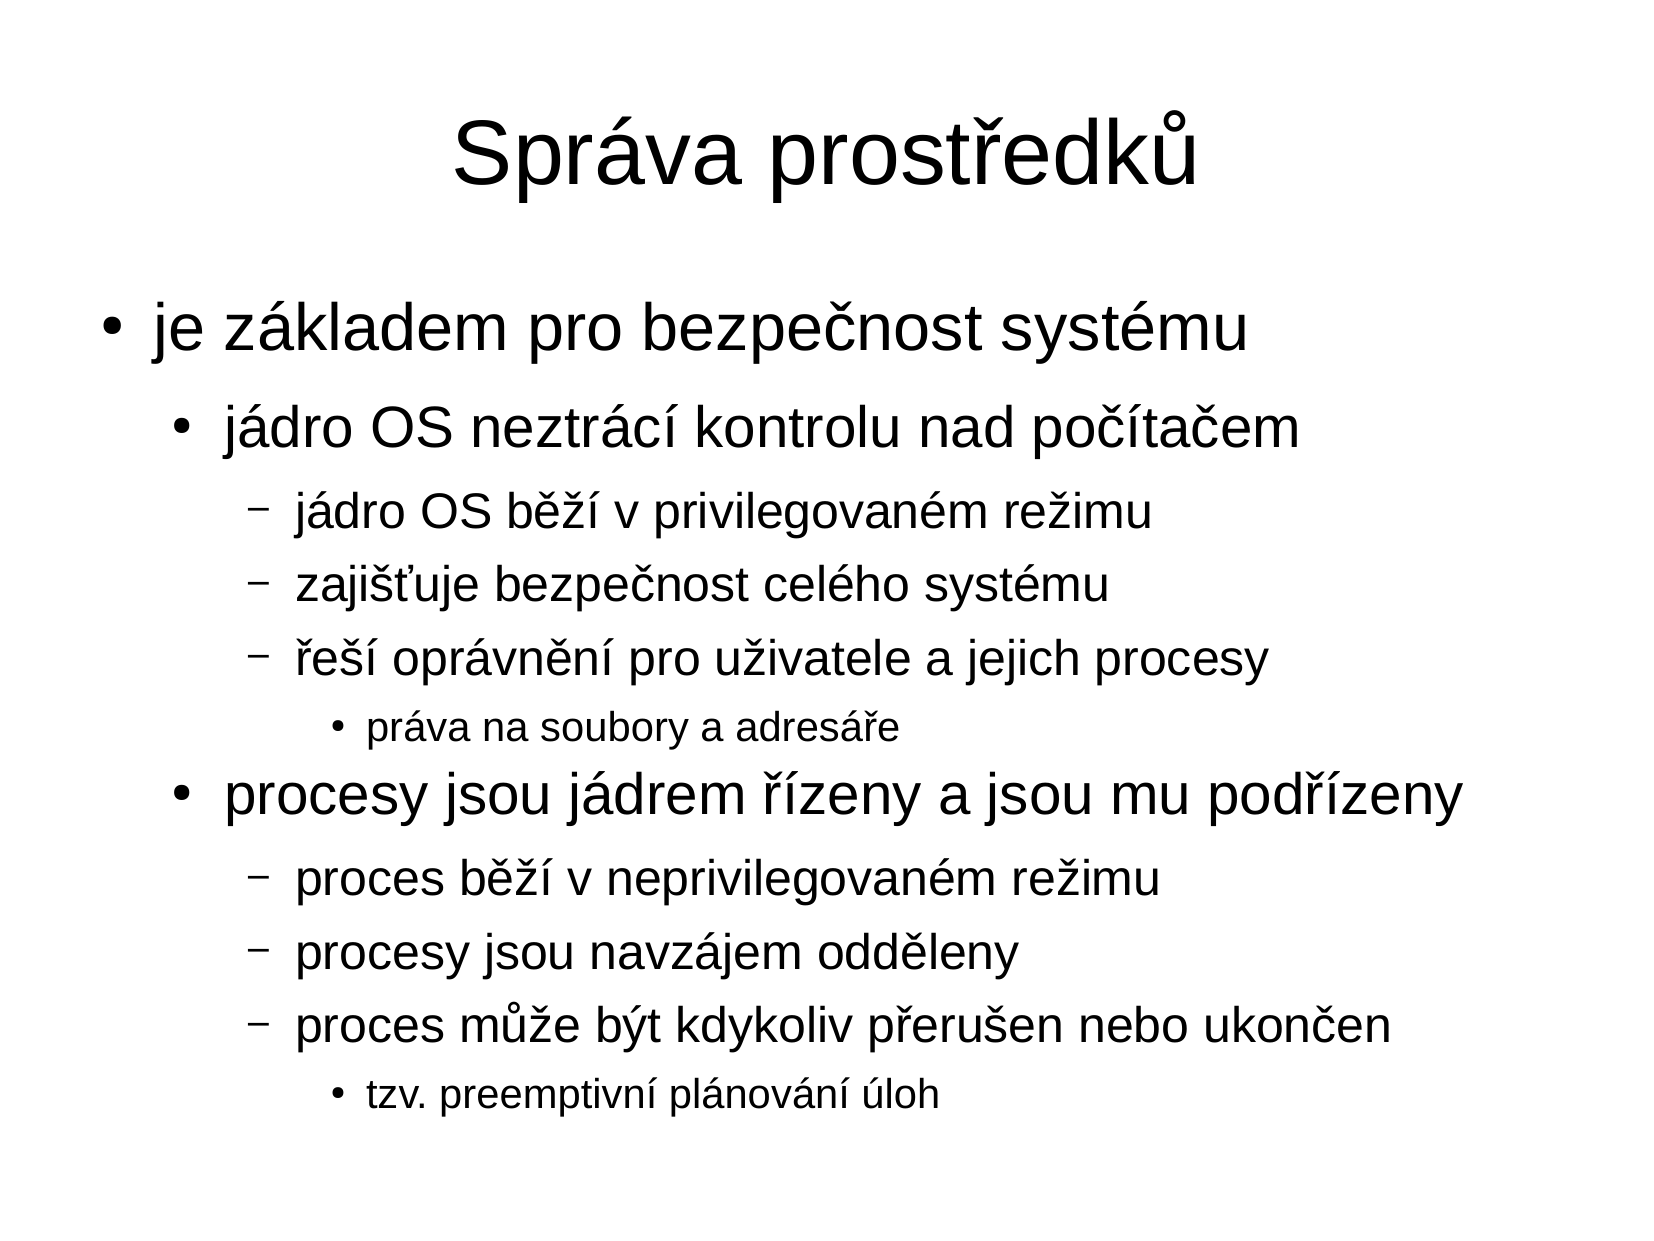

# Správa prostředků
je základem pro bezpečnost systému
jádro OS neztrácí kontrolu nad počítačem
jádro OS běží v privilegovaném režimu
zajišťuje bezpečnost celého systému
řeší oprávnění pro uživatele a jejich procesy
práva na soubory a adresáře
procesy jsou jádrem řízeny a jsou mu podřízeny
proces běží v neprivilegovaném režimu
procesy jsou navzájem odděleny
proces může být kdykoliv přerušen nebo ukončen
tzv. preemptivní plánování úloh